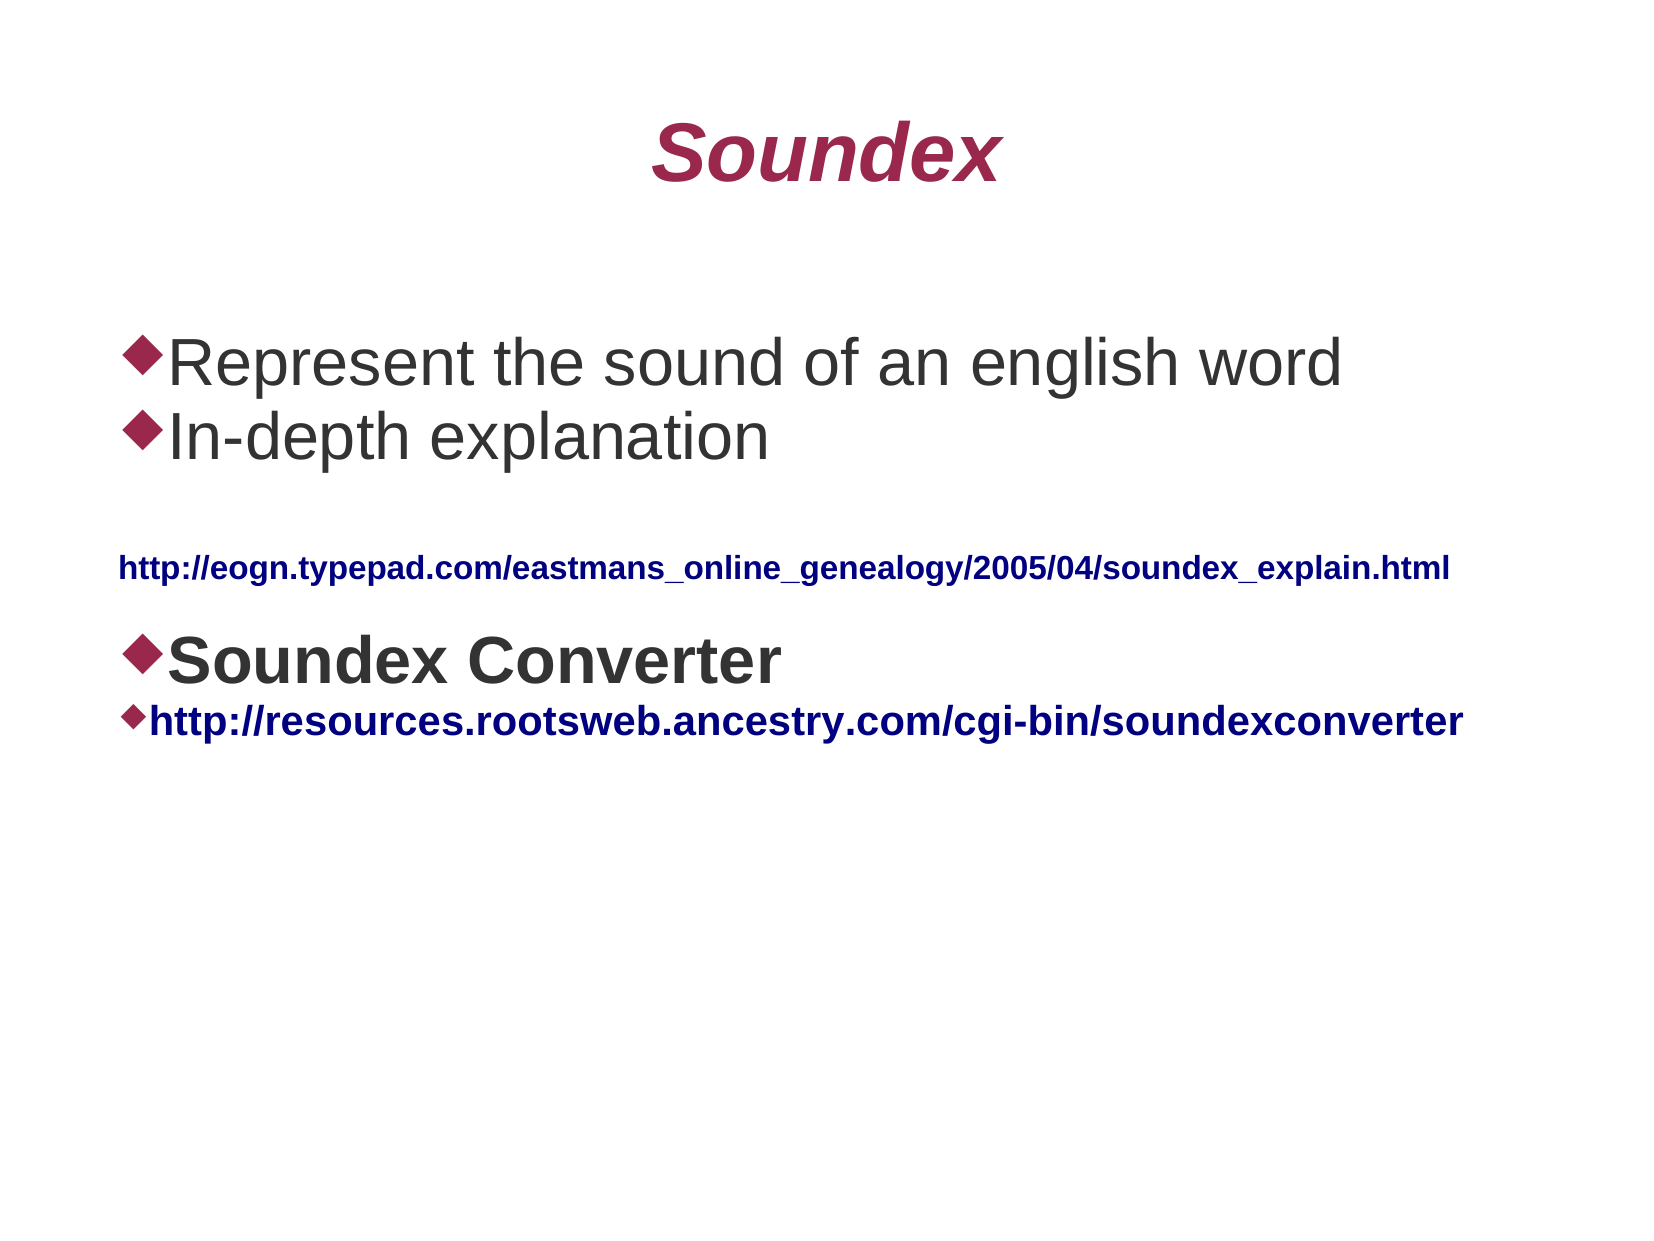

# Soundex
Represent the sound of an english word
In-depth explanation
http://eogn.typepad.com/eastmans_online_genealogy/2005/04/soundex_explain.html
Soundex Converter
http://resources.rootsweb.ancestry.com/cgi-bin/soundexconverter